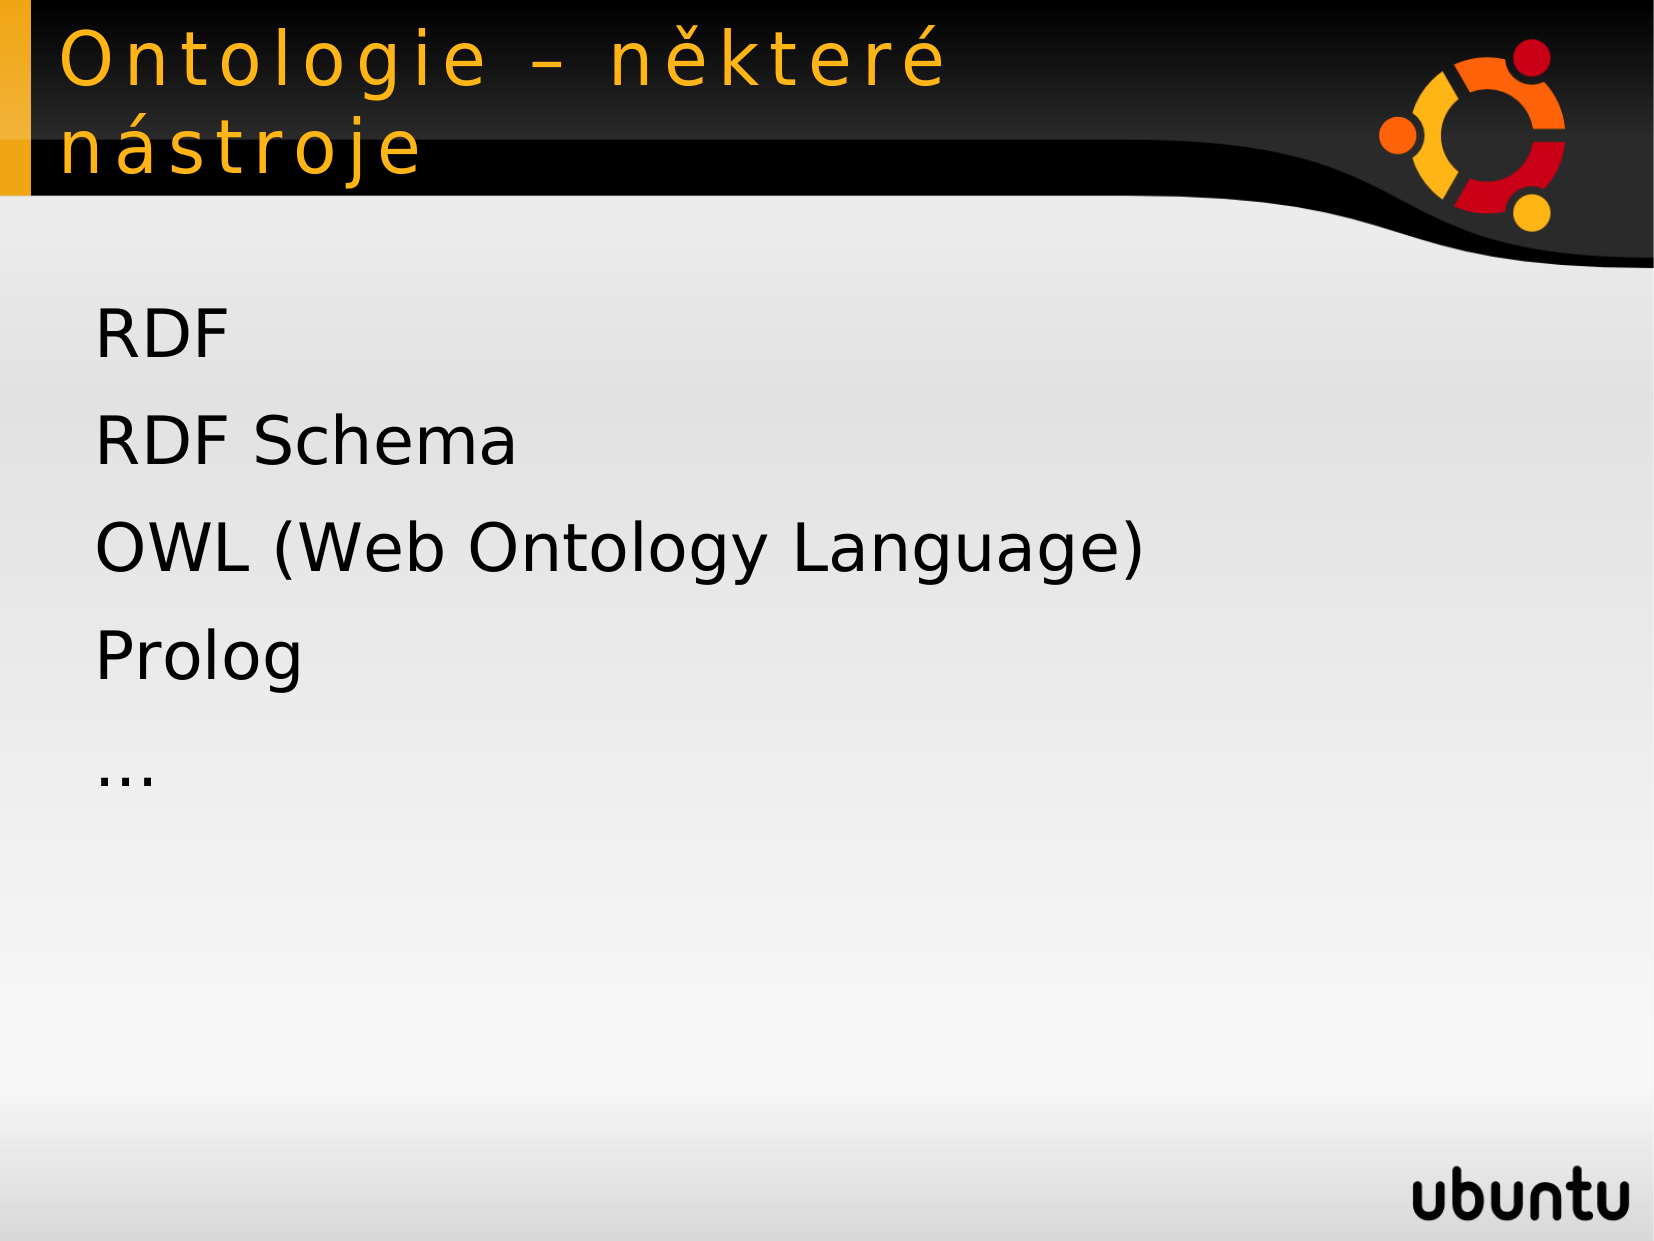

# Ontologie – některé nástroje
RDF
RDF Schema
OWL (Web Ontology Language)
Prolog
...